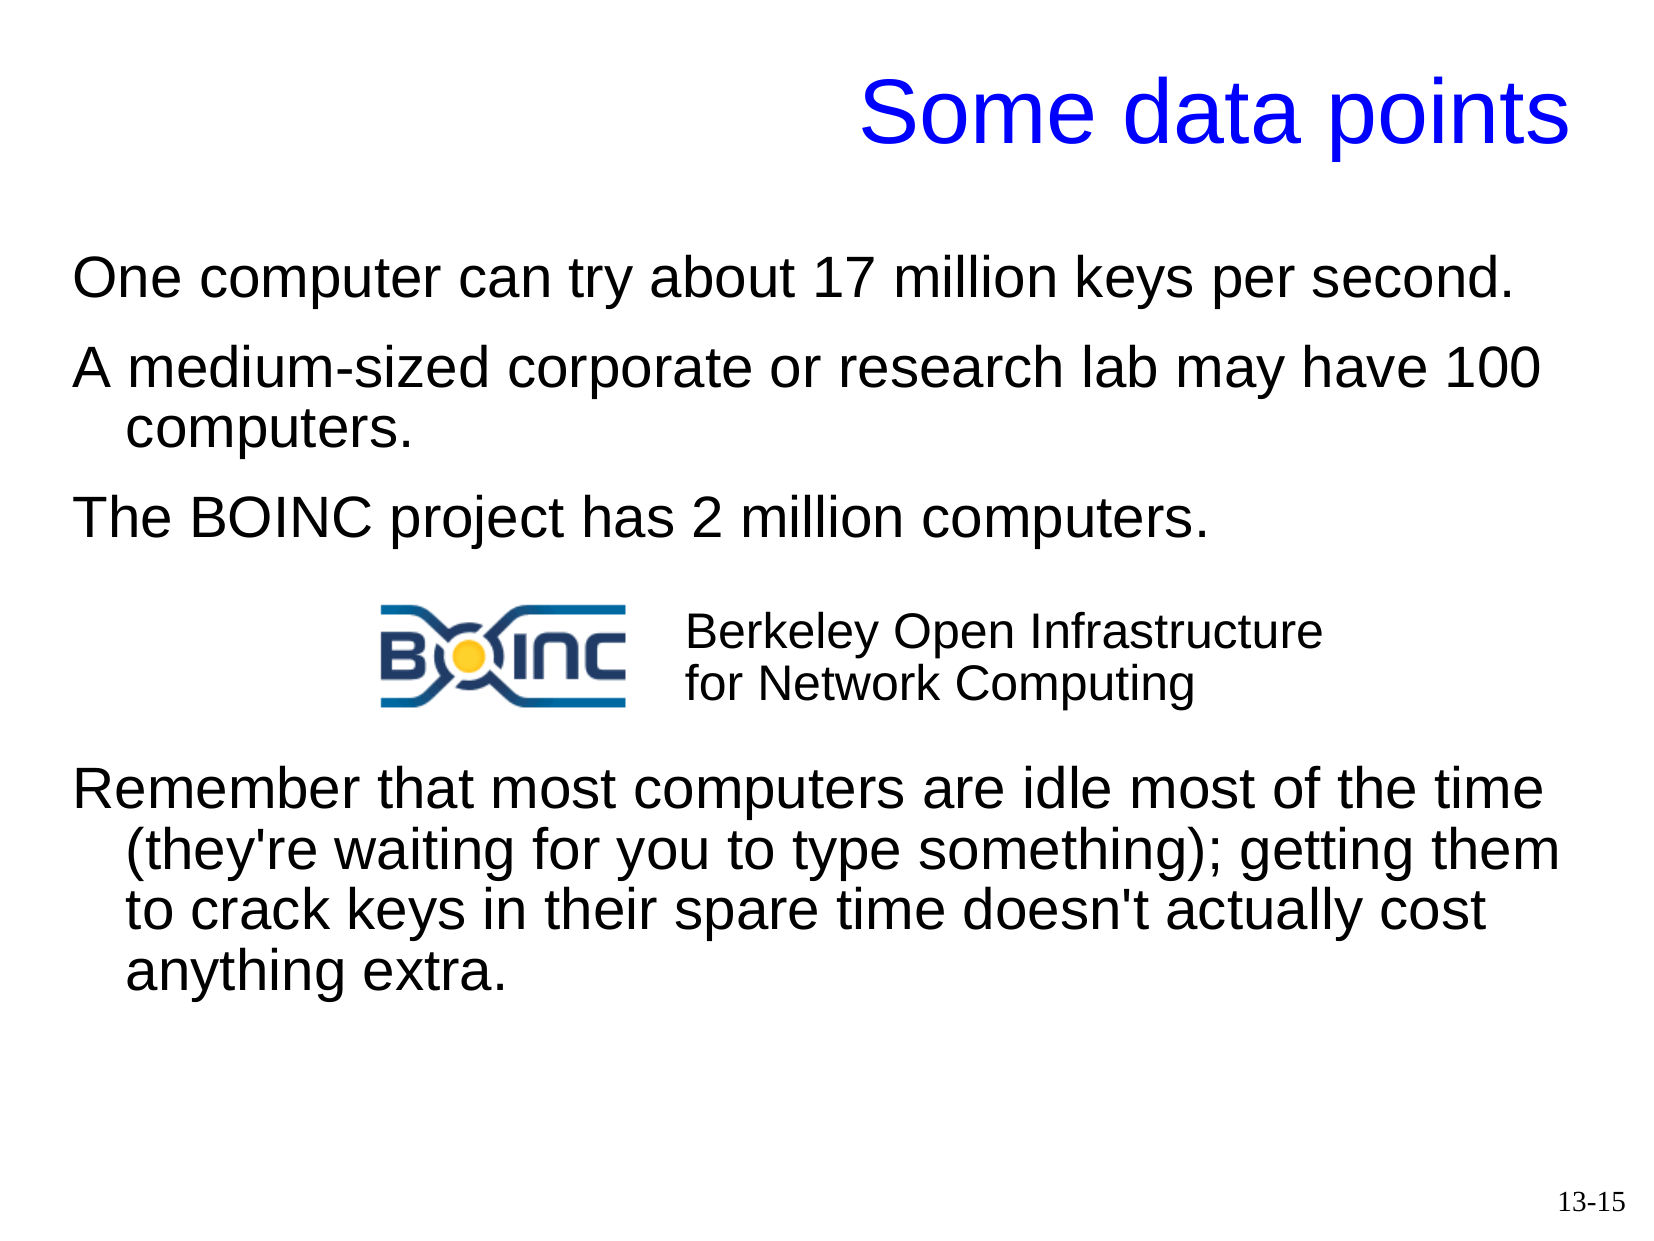

# Some data points
One computer can try about 17 million keys per second.
A medium-sized corporate or research lab may have 100 computers.
The BOINC project has 2 million computers.
Remember that most computers are idle most of the time (they're waiting for you to type something); getting them to crack keys in their spare time doesn't actually cost anything extra.
Berkeley Open Infrastructure
for Network Computing